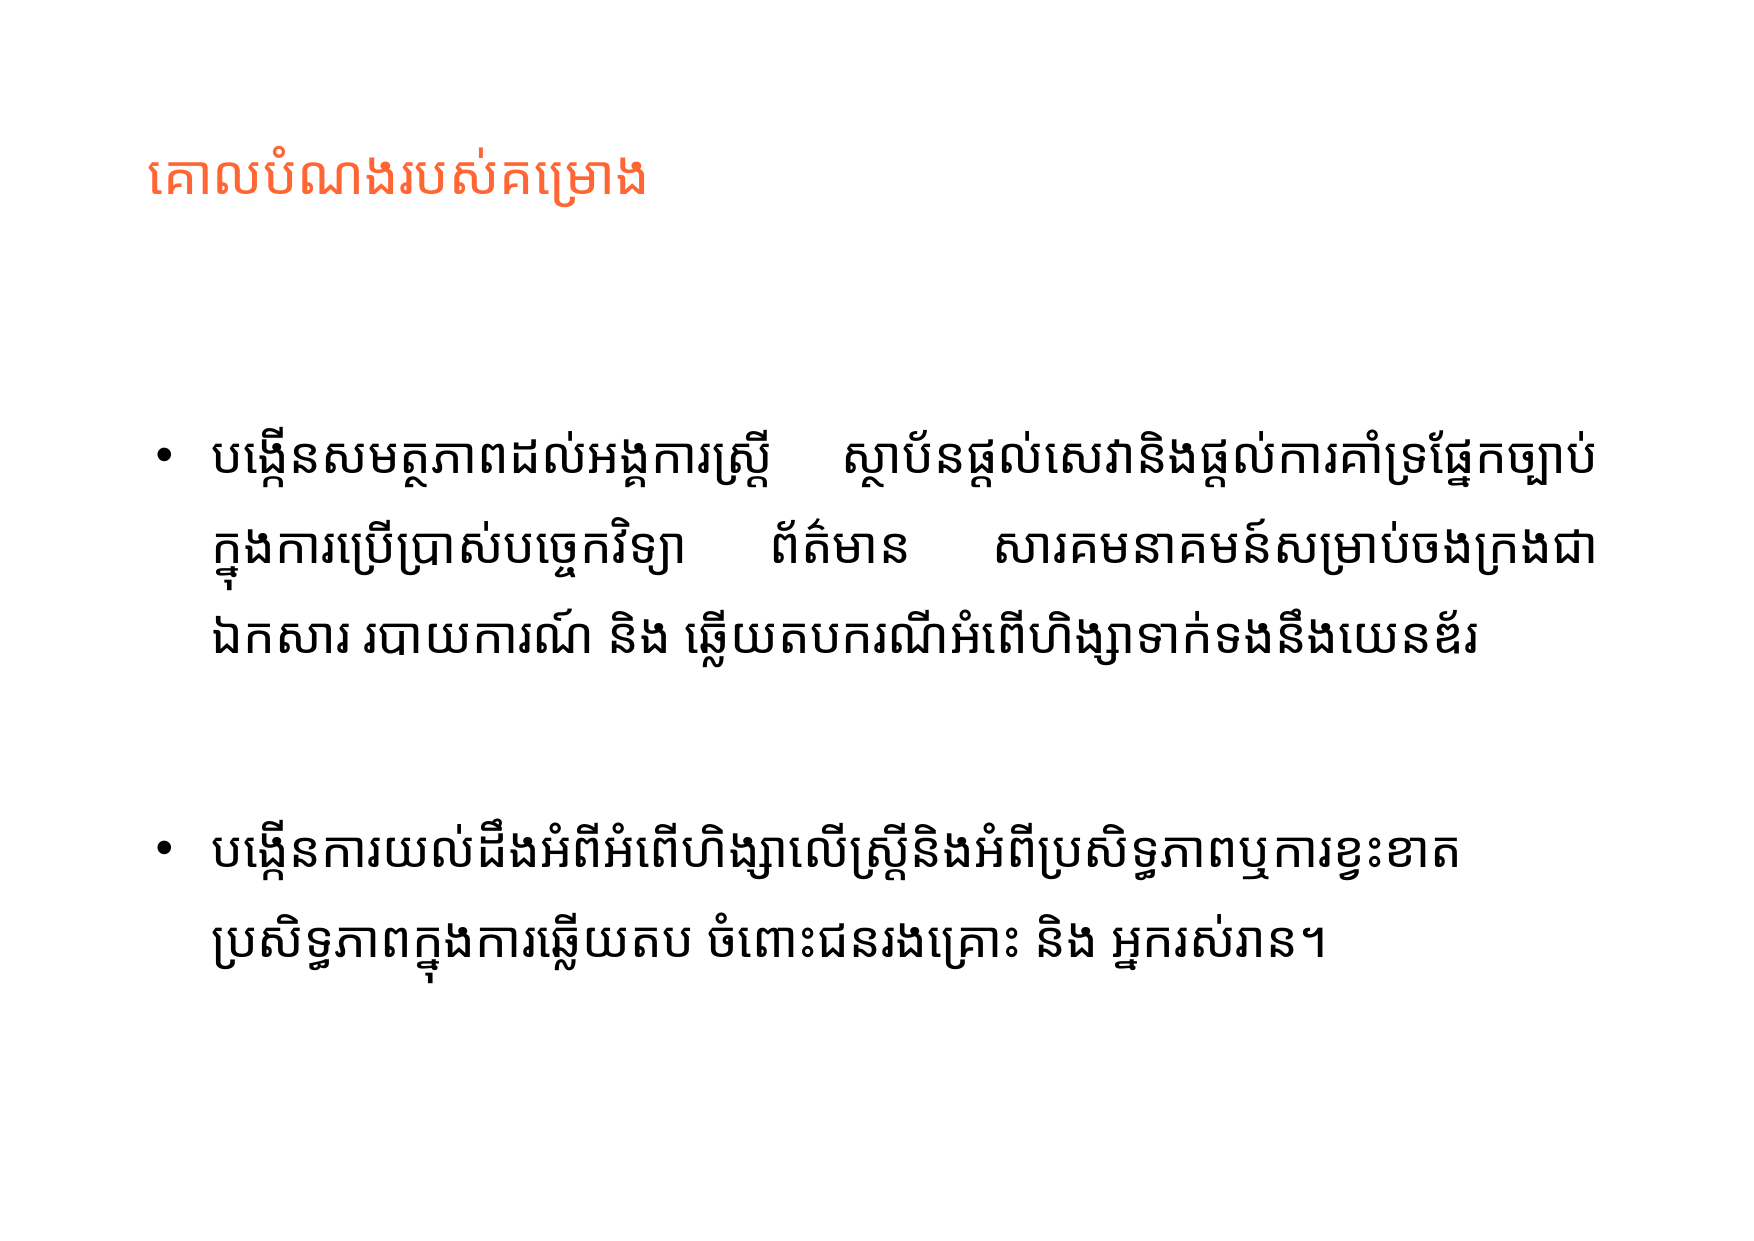

# គោល​បំណង​របស់​គម្រោង
បង្កើន​សមត្ថភាព​ដល់​អង្គការ​ស្ត្រី​ ស្ថាប័ន​ផ្ដល់​សេវា​និង​ផ្ដល់​ការ​គាំទ្រ​ផ្នែក​ច្បាប់​ក្នុង​ការ​ប្រើ​​ប្រាស់​បច្ចេកវិទ្យា ព័ត៌មាន សារ​គមនាគមន៍​សម្រាប់​ចង​ក្រង​ជា​ឯកសារ របាយការណ៍ និង ឆ្លើយតប​ករណី​អំពើ​ហិង្សា​ទាក់ទង​នឹង​យេនឌ័រ
បង្កើន​ការ​យល់ដឹង​អំ​​ពី​​អំពើ​ហិង្សា​លើ​ស្ត្រី​និង​អំពី​ប្រសិទ្ធភាព​ឬ​ការ​ខ្វះ​ខាត​ប្រសិទ្ធភាព​ក្នុង​ការ​ឆ្លើយតប ចំពោះ​ជន​រងគ្រោះ​ និង អ្នក​រស់រាន​។